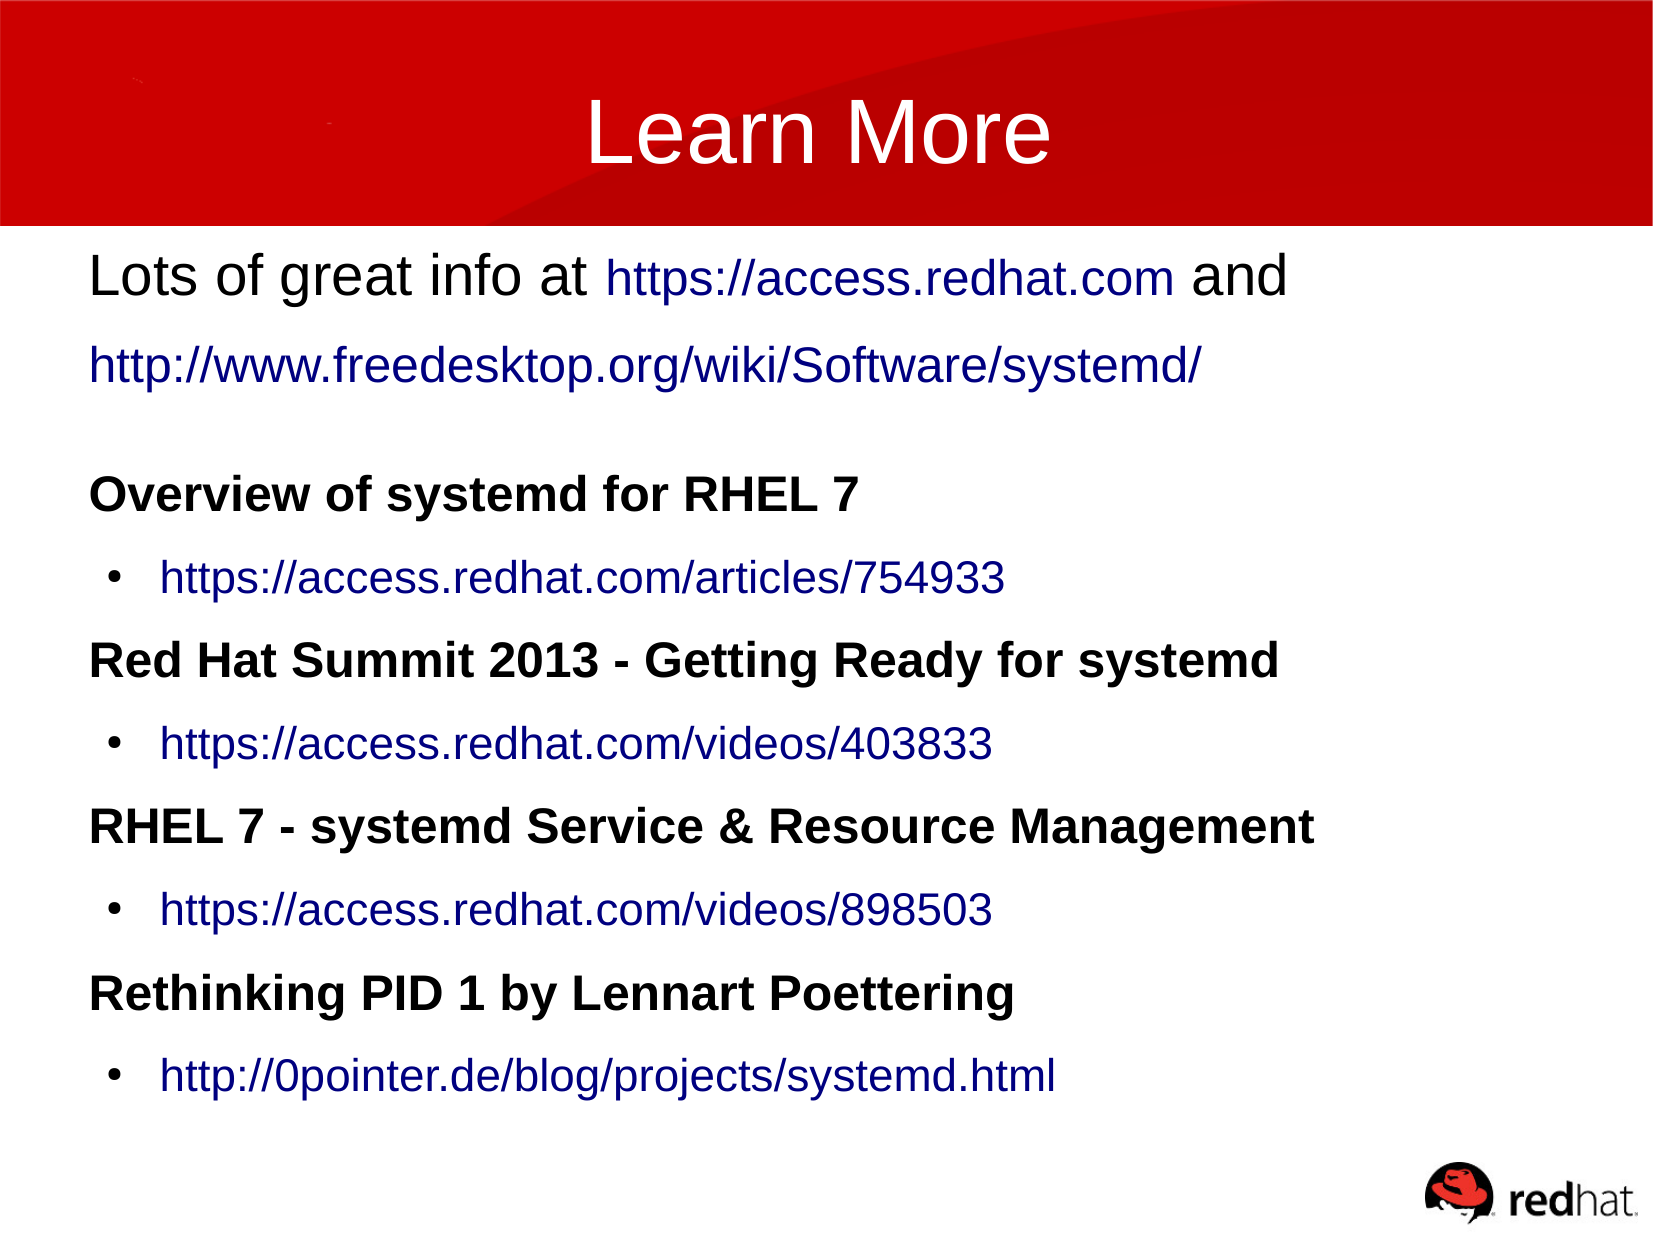

# Learn More
Lots of great info at https://access.redhat.com and
http://www.freedesktop.org/wiki/Software/systemd/
Overview of systemd for RHEL 7
https://access.redhat.com/articles/754933
Red Hat Summit 2013 - Getting Ready for systemd
https://access.redhat.com/videos/403833
RHEL 7 - systemd Service & Resource Management
https://access.redhat.com/videos/898503
Rethinking PID 1 by Lennart Poettering
http://0pointer.de/blog/projects/systemd.html